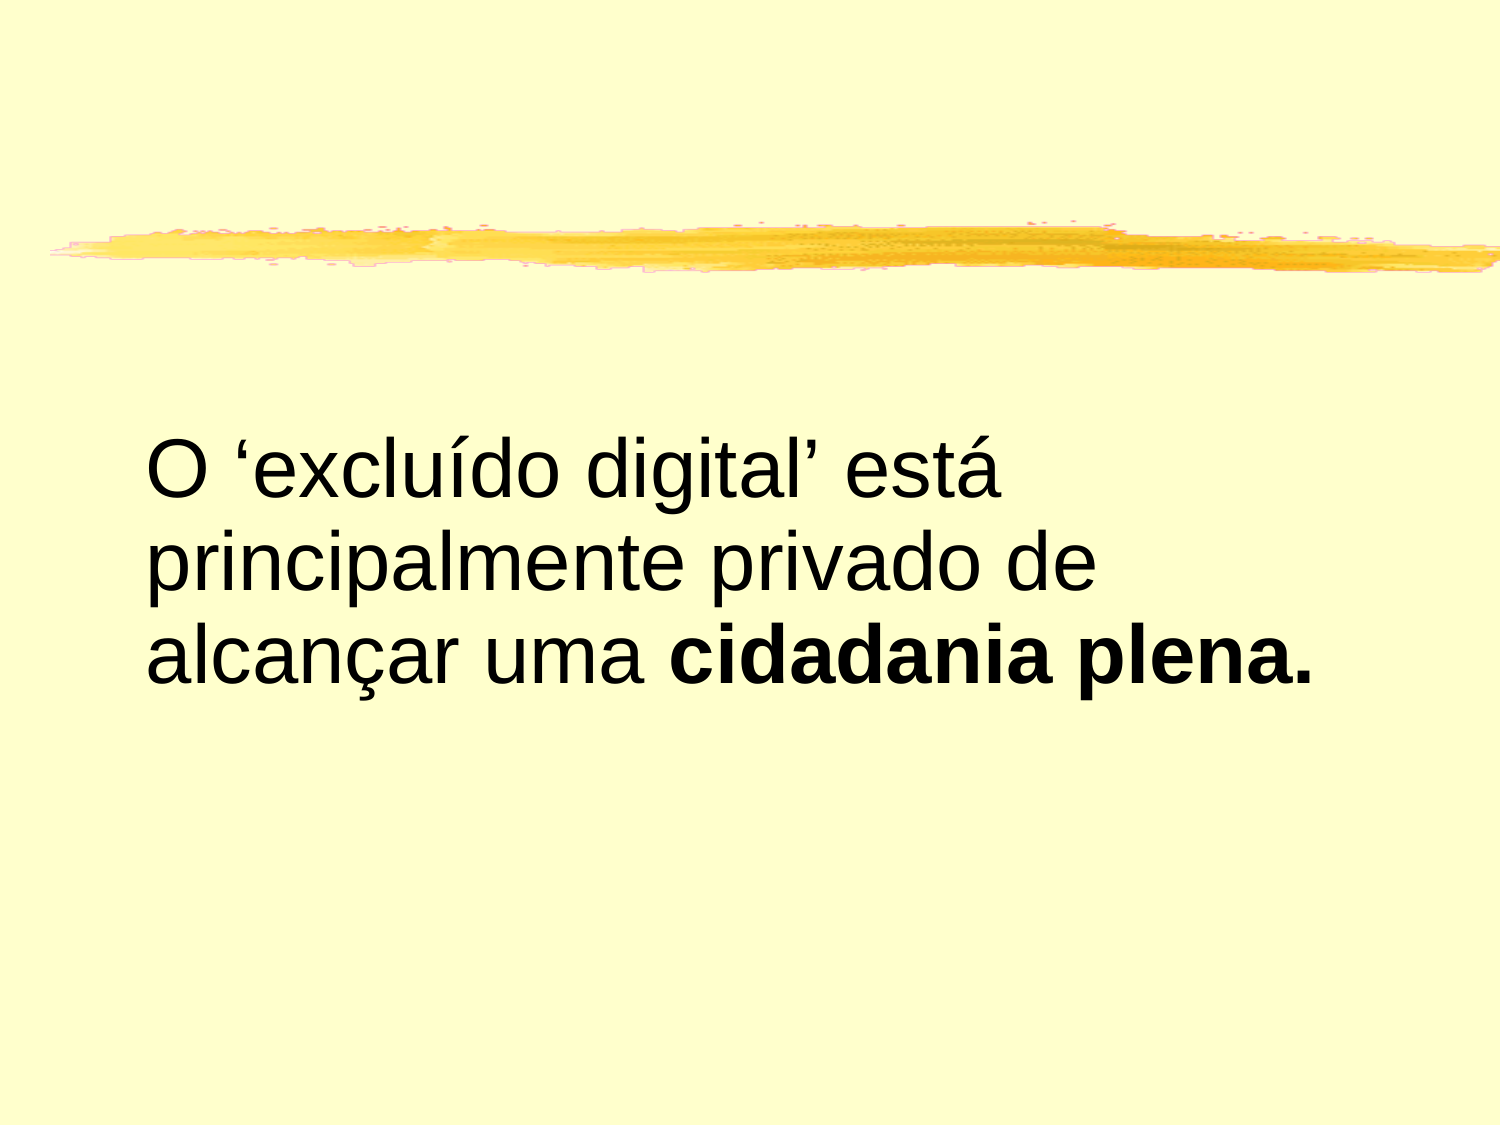

#
	O ‘excluído digital’ está principalmente privado de alcançar uma cidadania plena.